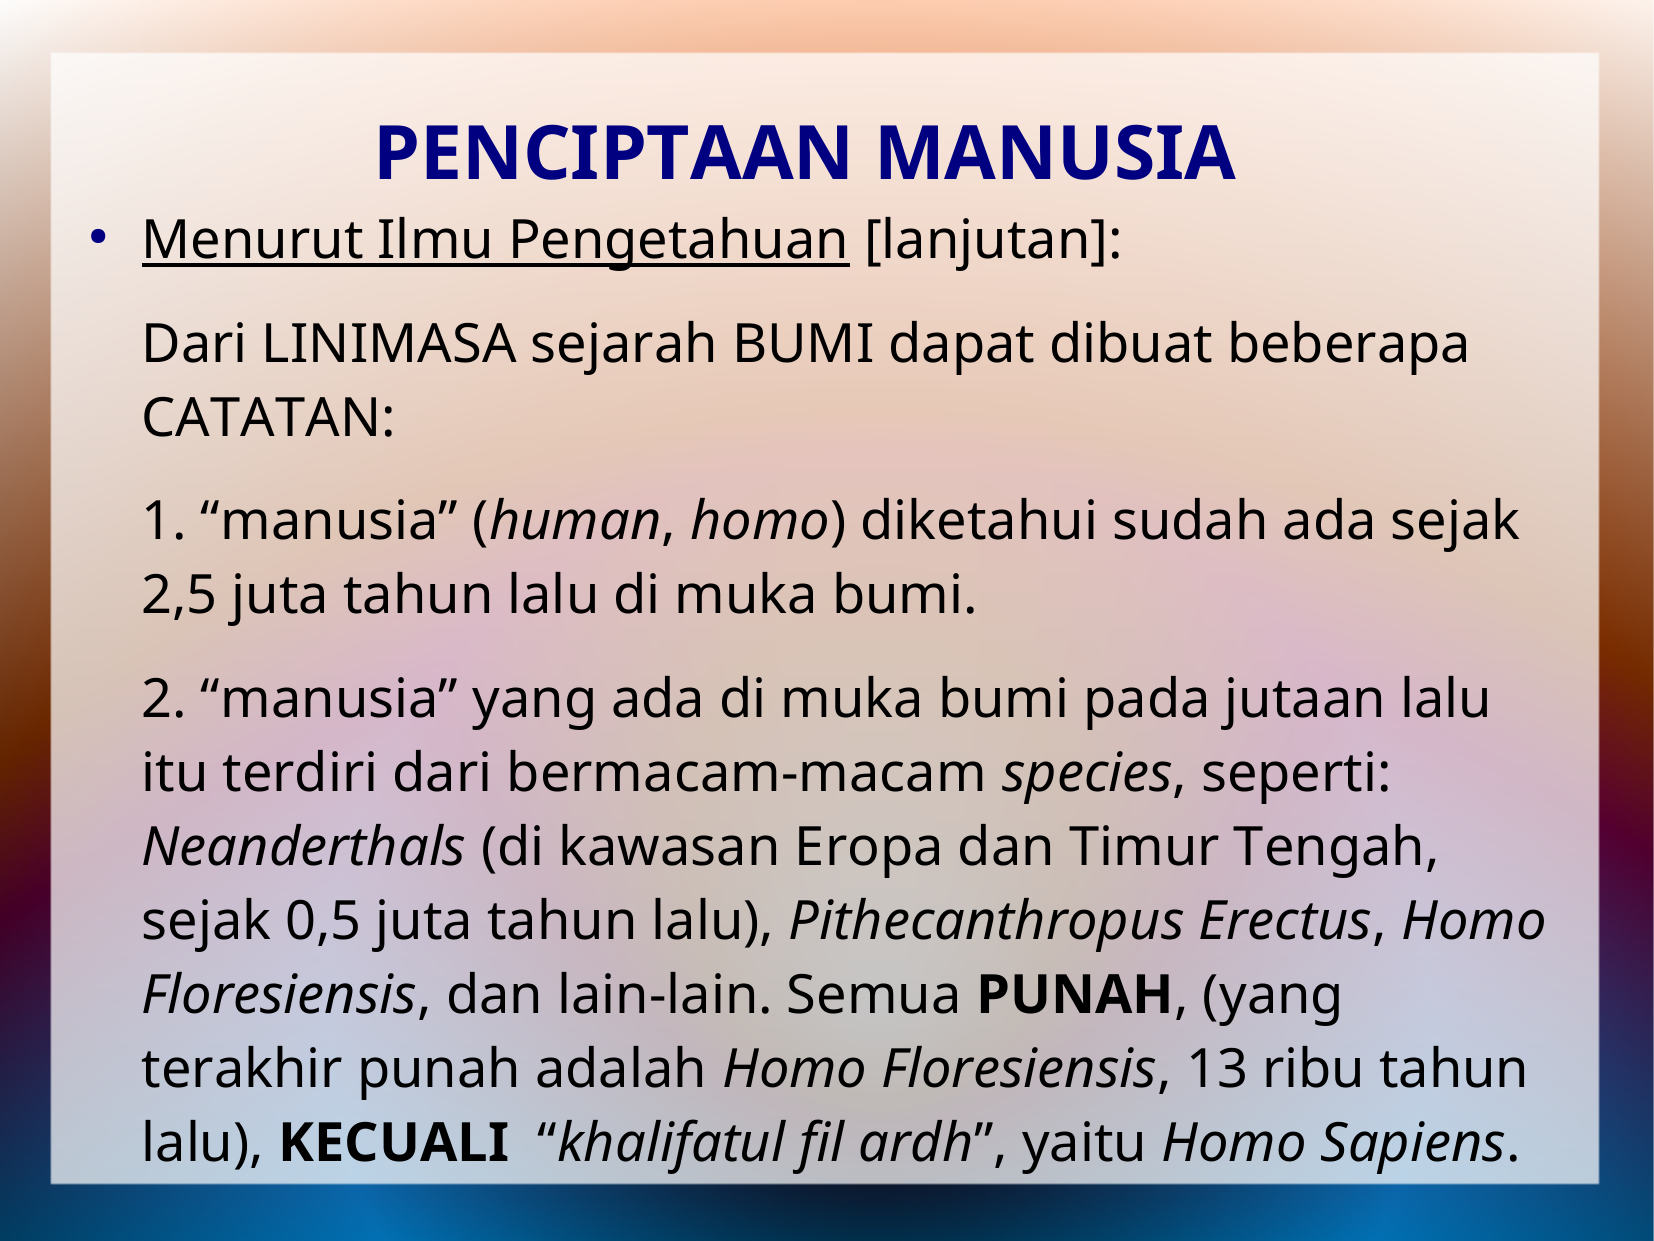

# PENCIPTAAN MANUSIA
Menurut Ilmu Pengetahuan [lanjutan]:
Dari LINIMASA sejarah BUMI dapat dibuat beberapa CATATAN:
1. “manusia” (human, homo) diketahui sudah ada sejak 2,5 juta tahun lalu di muka bumi.
2. “manusia” yang ada di muka bumi pada jutaan lalu itu terdiri dari bermacam-macam species, seperti: 		Neanderthals (di kawasan Eropa dan Timur Tengah, sejak 0,5 juta tahun lalu), Pithecanthropus Erectus, Homo Floresiensis, dan lain-lain. Semua PUNAH, (yang terakhir punah adalah Homo Floresiensis, 13 ribu tahun lalu), KECUALI “khalifatul fil ardh”, yaitu Homo Sapiens.